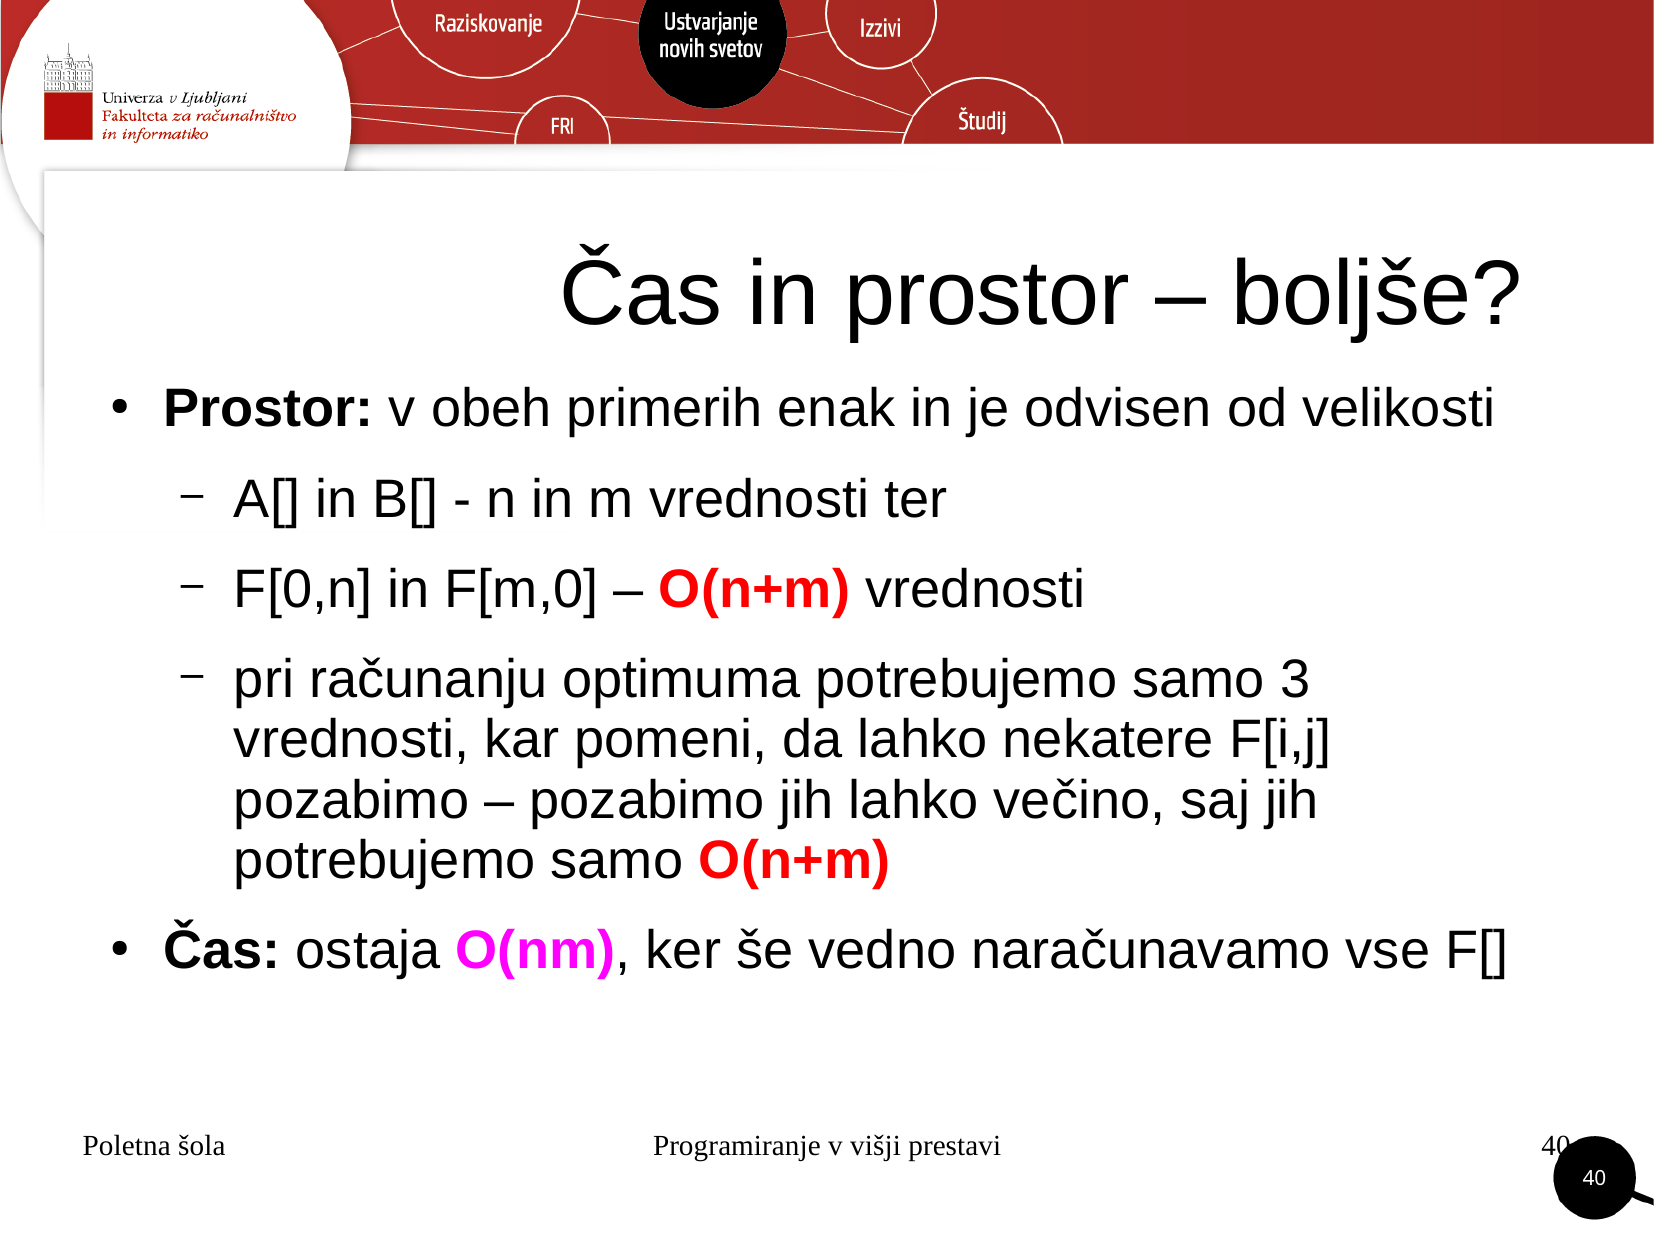

# Čas in prostor – boljše?
Prostor: v obeh primerih enak in je odvisen od velikosti
A[] in B[] - n in m vrednosti ter
F[0,n] in F[m,0] – O(n+m) vrednosti
pri računanju optimuma potrebujemo samo 3 vrednosti, kar pomeni, da lahko nekatere F[i,j] pozabimo – pozabimo jih lahko večino, saj jih potrebujemo samo O(n+m)
Čas: ostaja O(nm), ker še vedno naračunavamo vse F[]
Poletna šola
Programiranje v višji prestavi
40